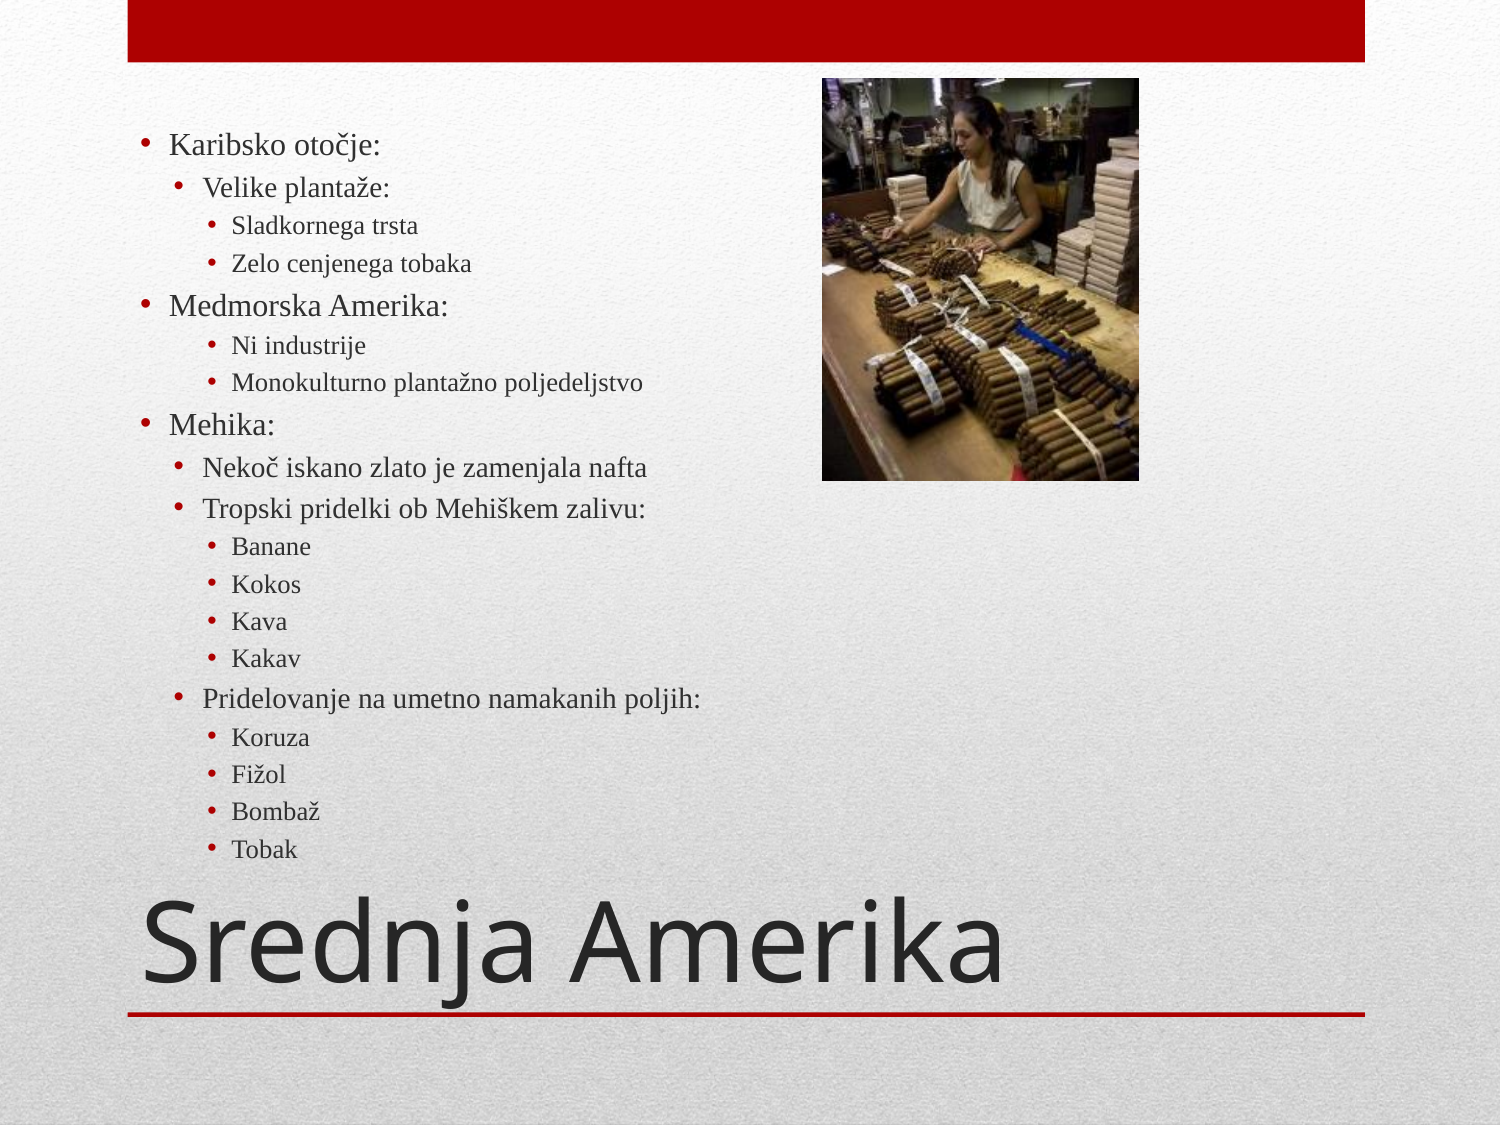

Karibsko otočje:
Velike plantaže:
Sladkornega trsta
Zelo cenjenega tobaka
Medmorska Amerika:
Ni industrije
Monokulturno plantažno poljedeljstvo
Mehika:
Nekoč iskano zlato je zamenjala nafta
Tropski pridelki ob Mehiškem zalivu:
Banane
Kokos
Kava
Kakav
Pridelovanje na umetno namakanih poljih:
Koruza
Fižol
Bombaž
Tobak
# Srednja Amerika